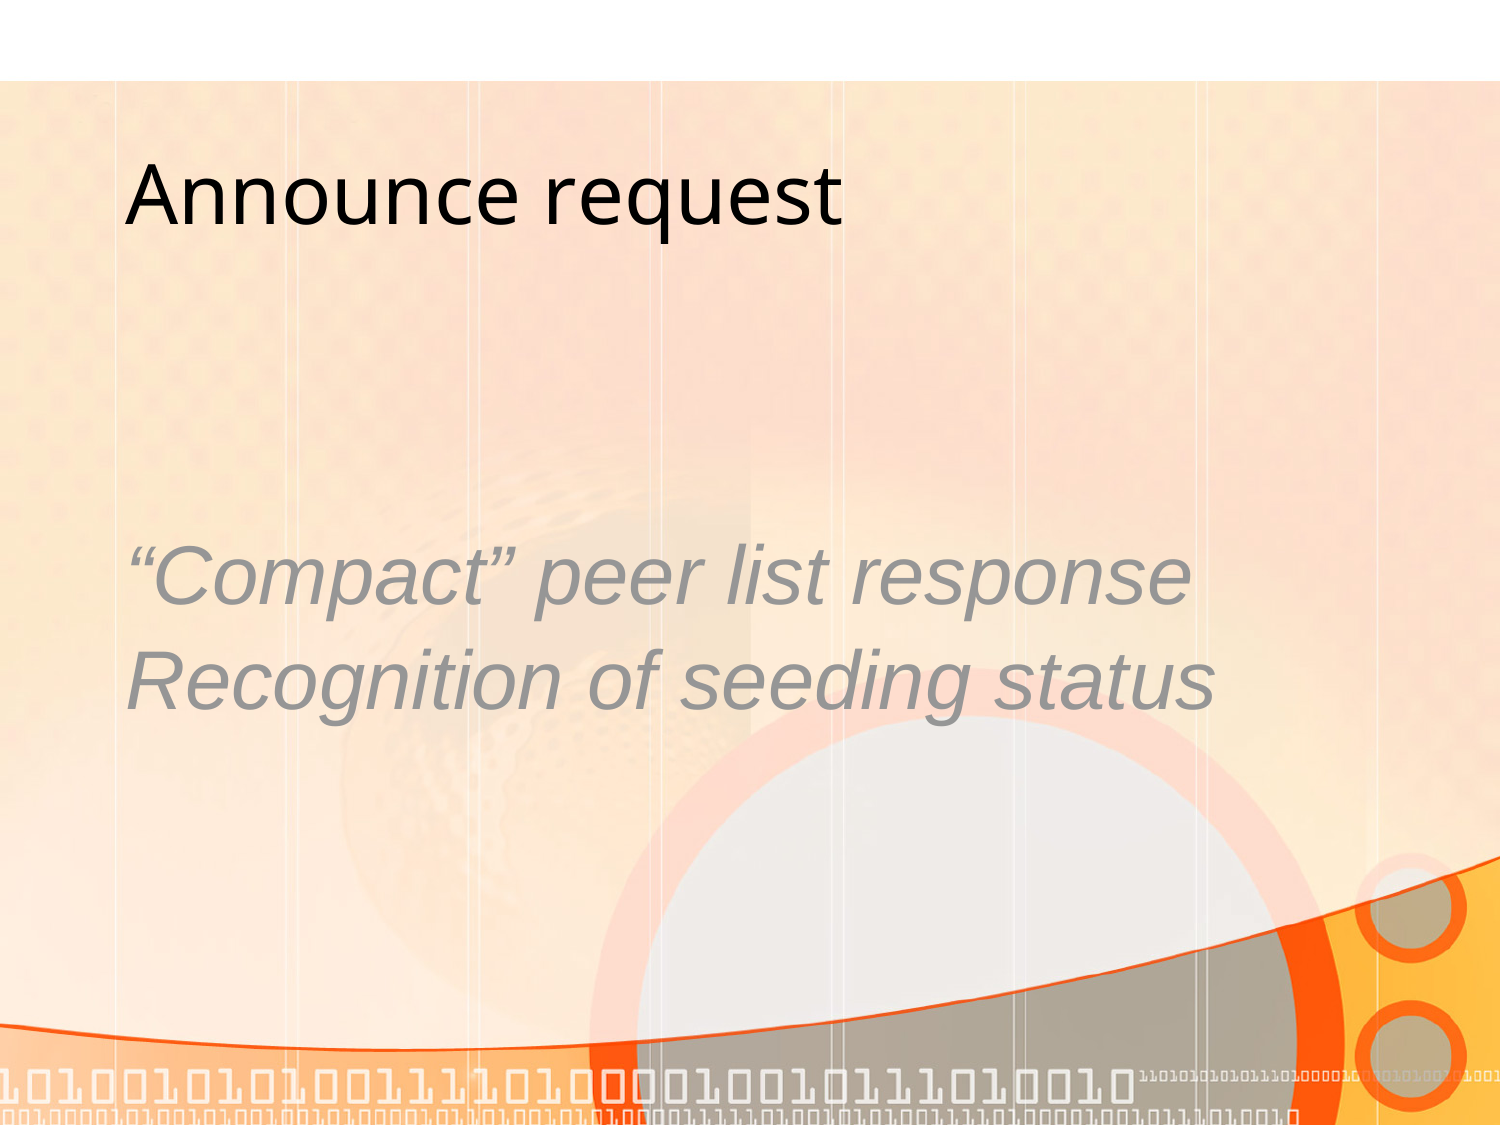

# Announce request
“Compact” peer list response
Recognition of seeding status